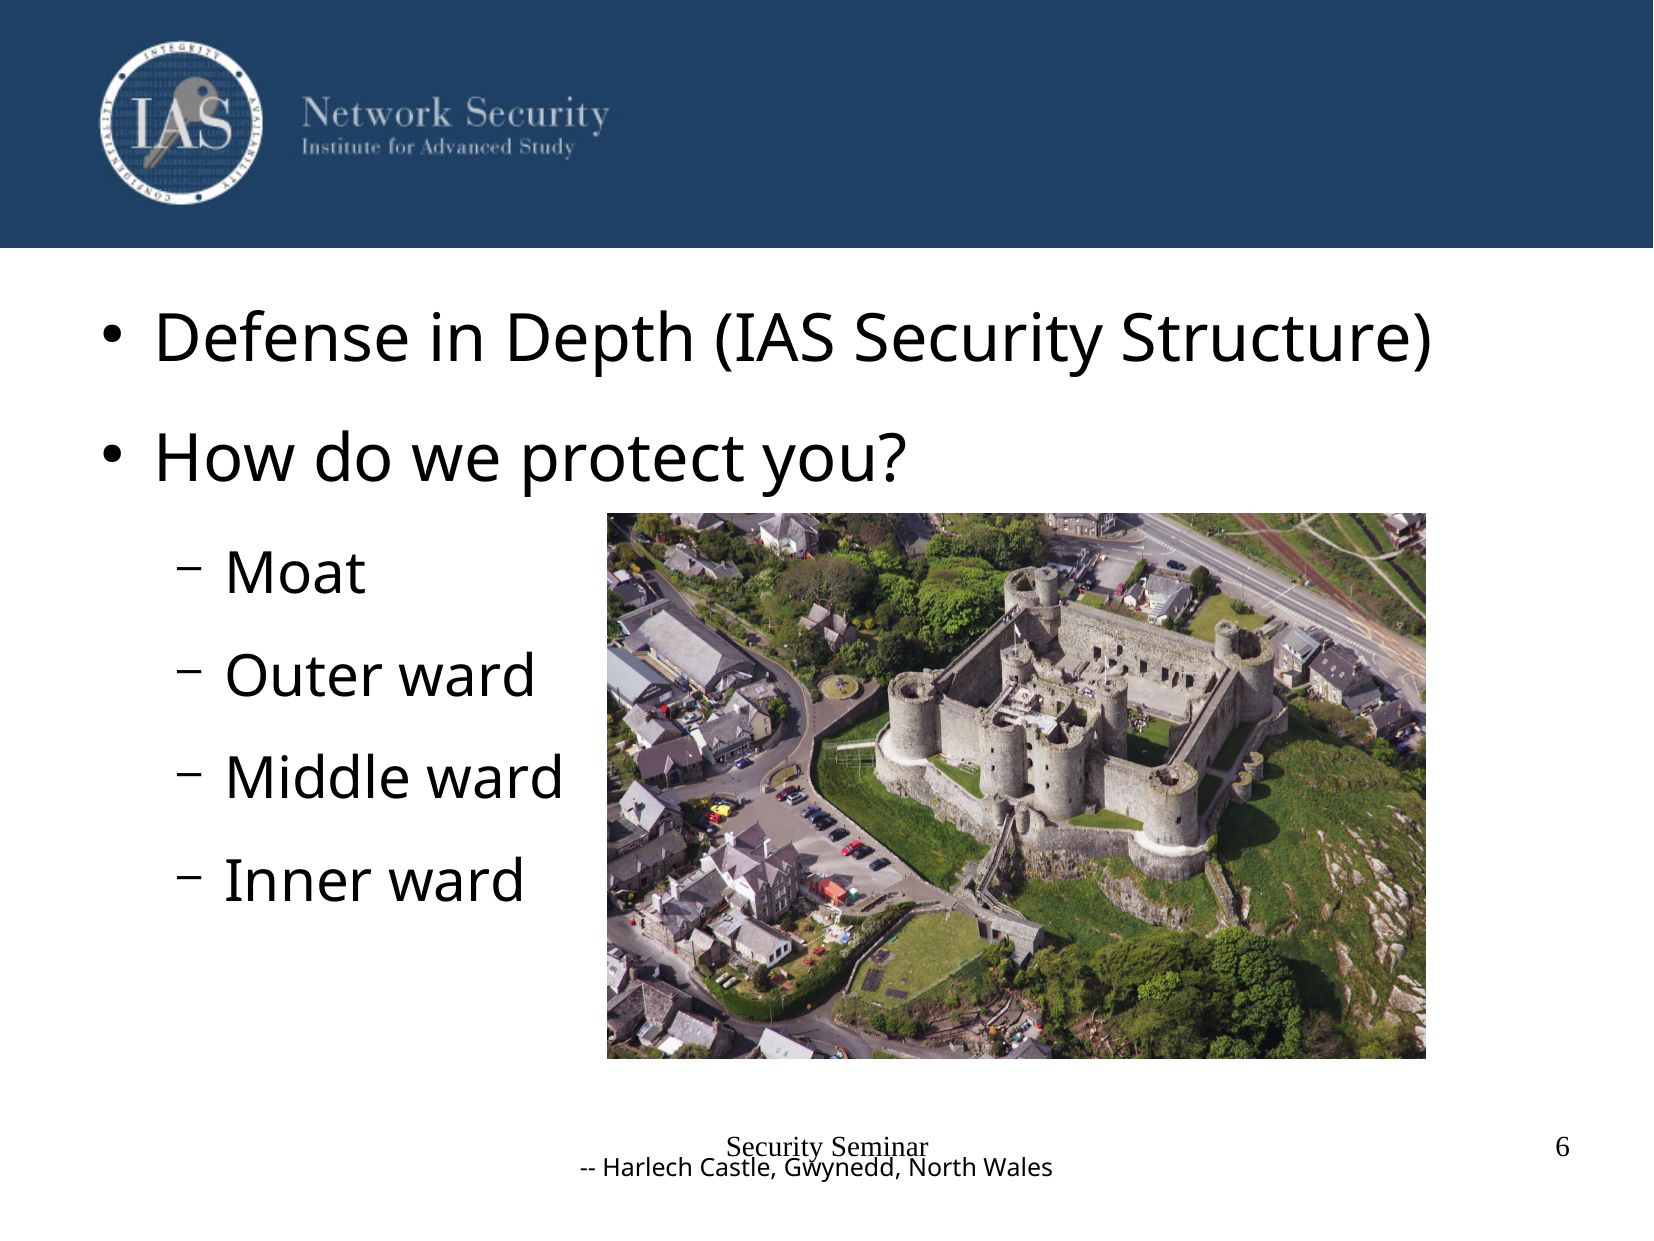

# Defense in Depth (IAS Security Structure)
How do we protect you?
Moat
Outer ward
Middle ward
Inner ward
 -- Harlech Castle, Gwynedd, North Wales
Security Seminar
6